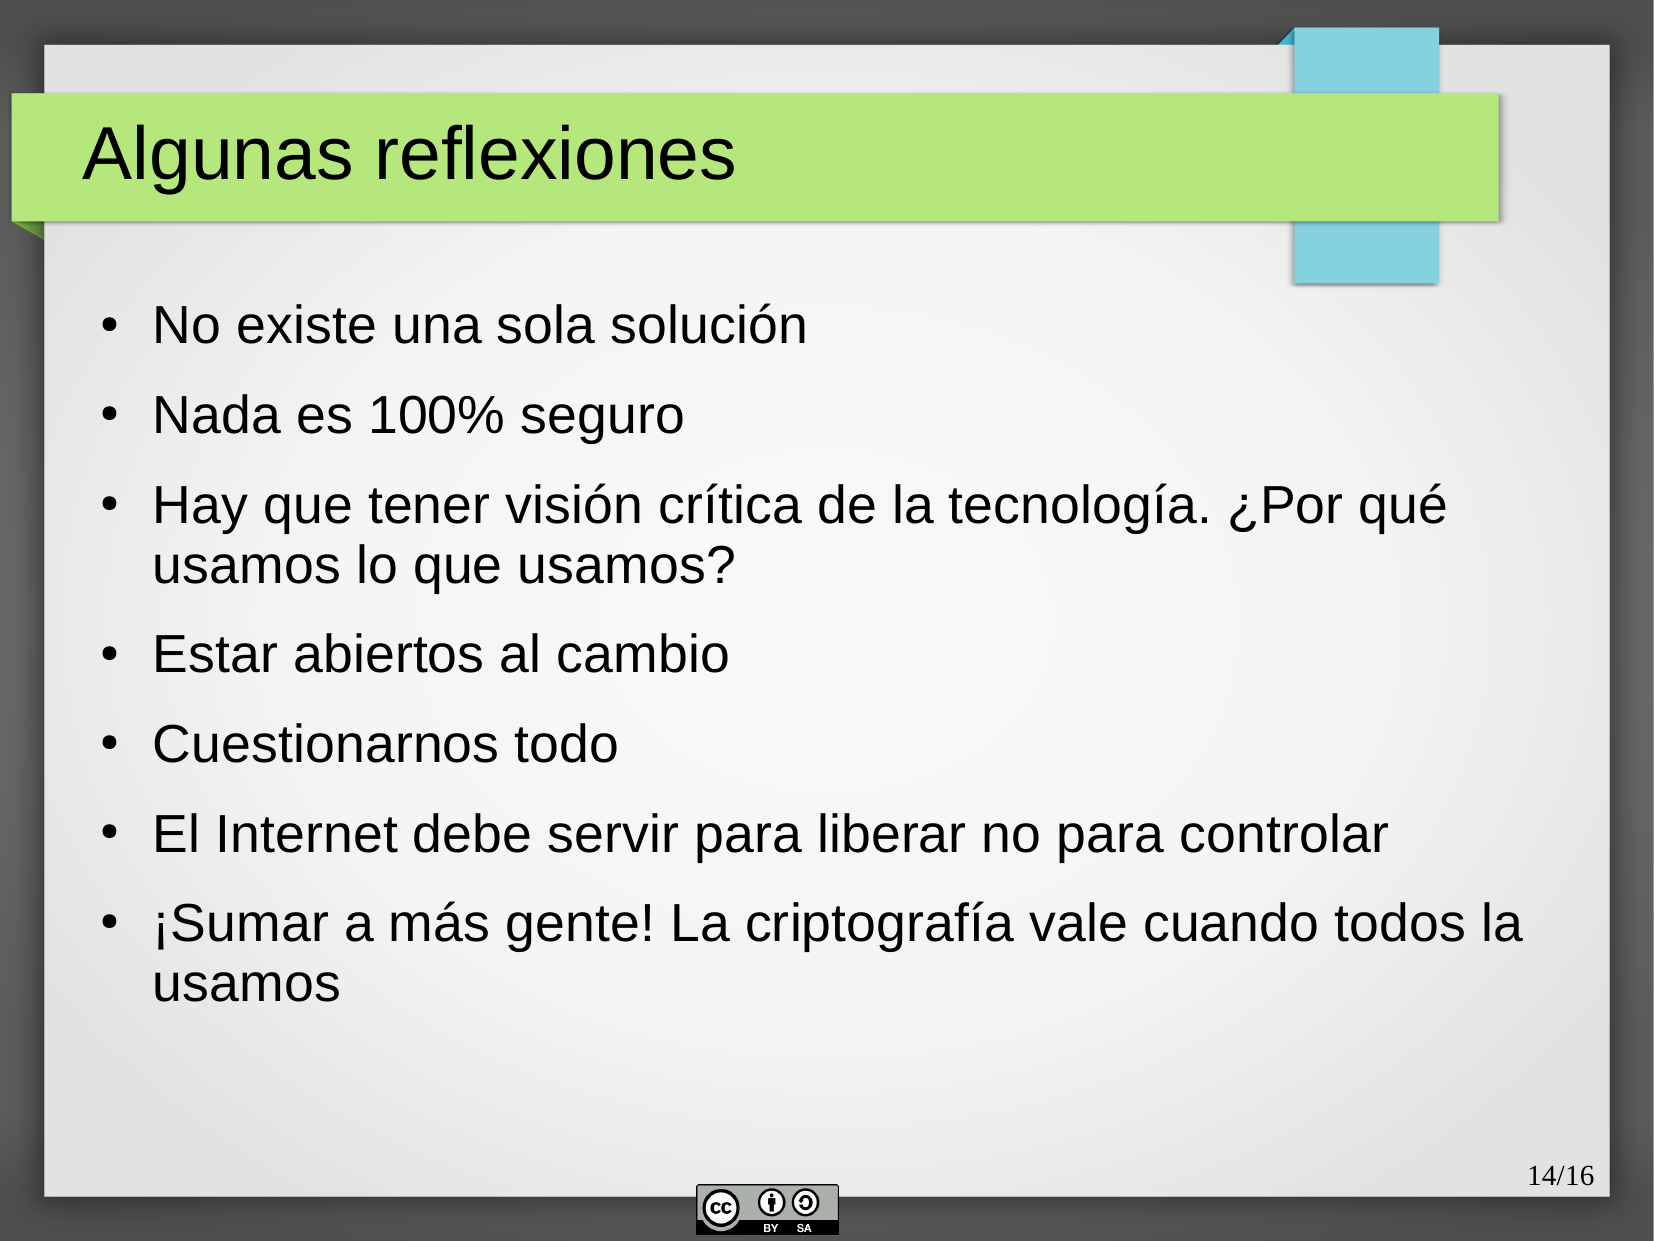

# Algunas reflexiones
No existe una sola solución
Nada es 100% seguro
Hay que tener visión crítica de la tecnología. ¿Por qué usamos lo que usamos?
Estar abiertos al cambio
Cuestionarnos todo
El Internet debe servir para liberar no para controlar
¡Sumar a más gente! La criptografía vale cuando todos la usamos
14